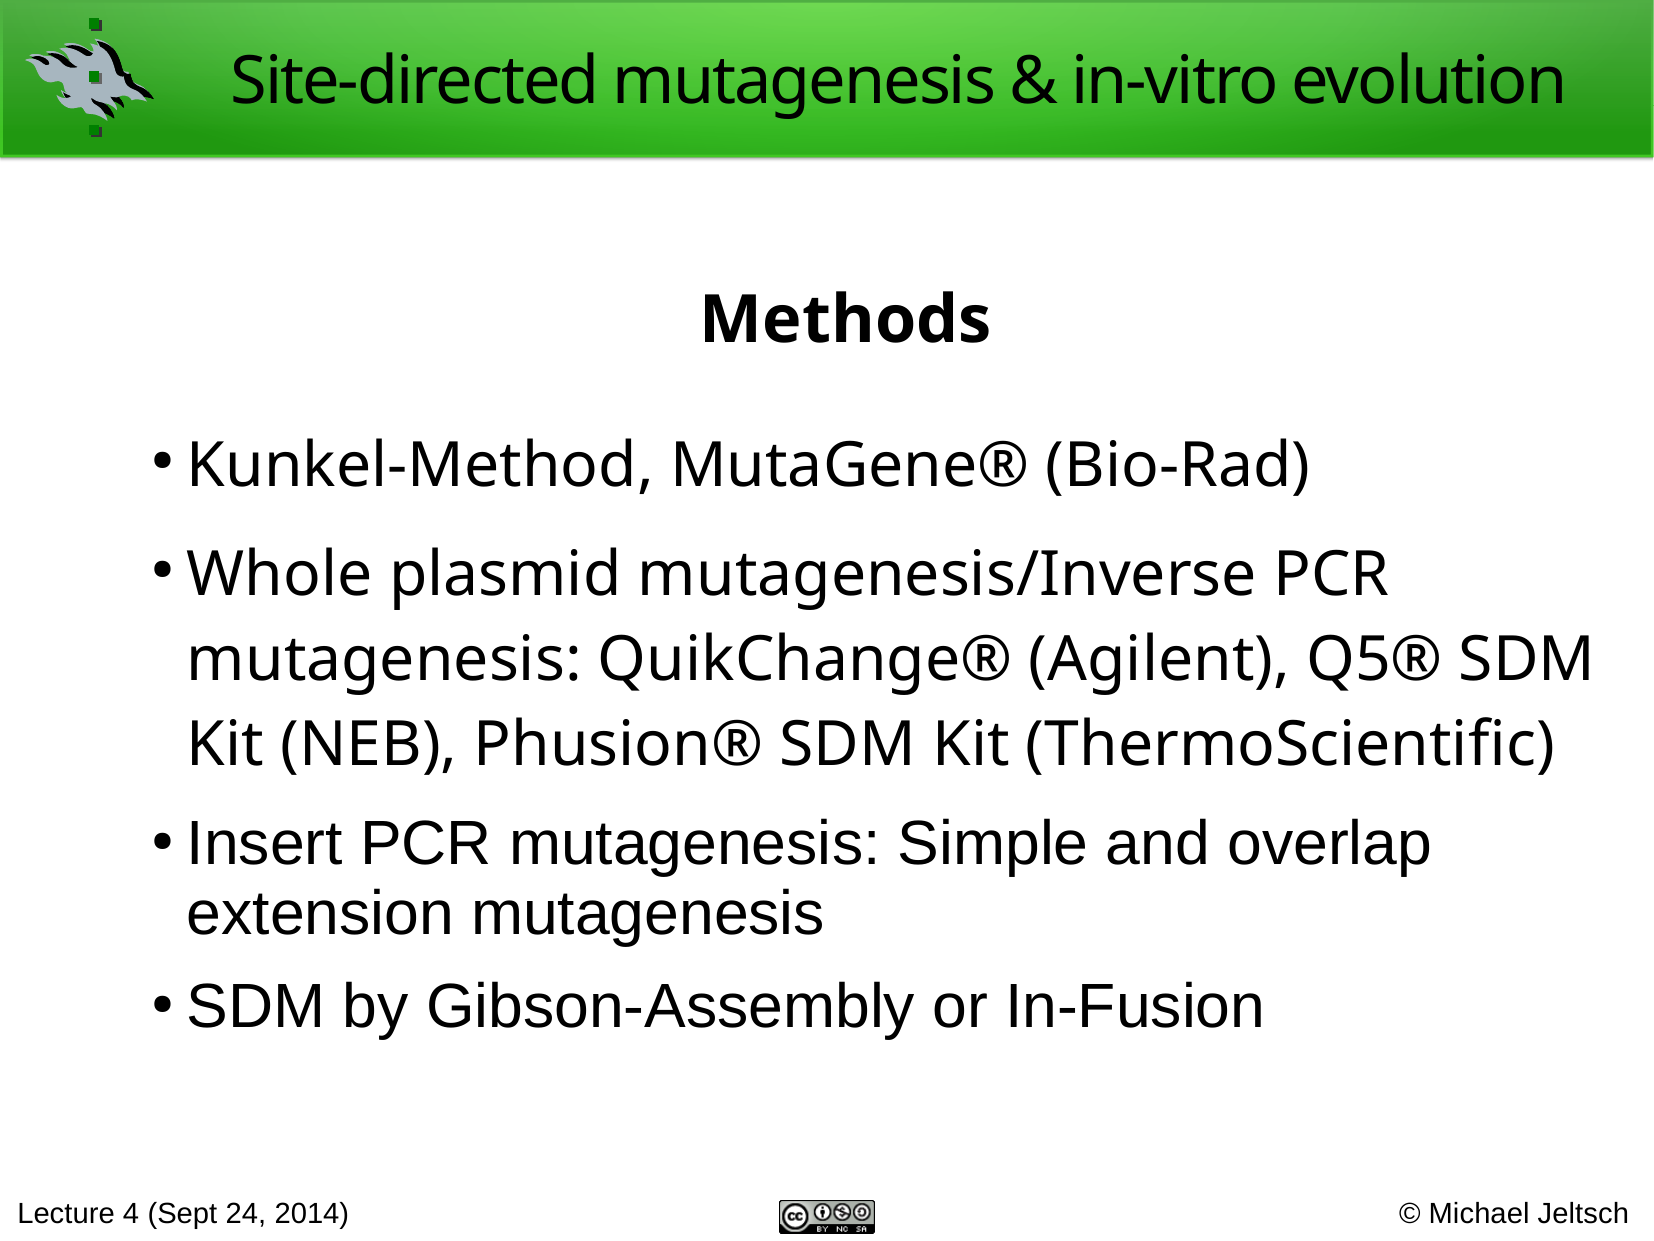

# Site-directed mutagenesis & in-vitro evolution
Methods
Kunkel-Method, MutaGene® (Bio-Rad)
Whole plasmid mutagenesis/Inverse PCR mutagenesis: QuikChange® (Agilent), Q5® SDM Kit (NEB), Phusion® SDM Kit (ThermoScientific)
Insert PCR mutagenesis: Simple and overlap extension mutagenesis
SDM by Gibson-Assembly or In-Fusion